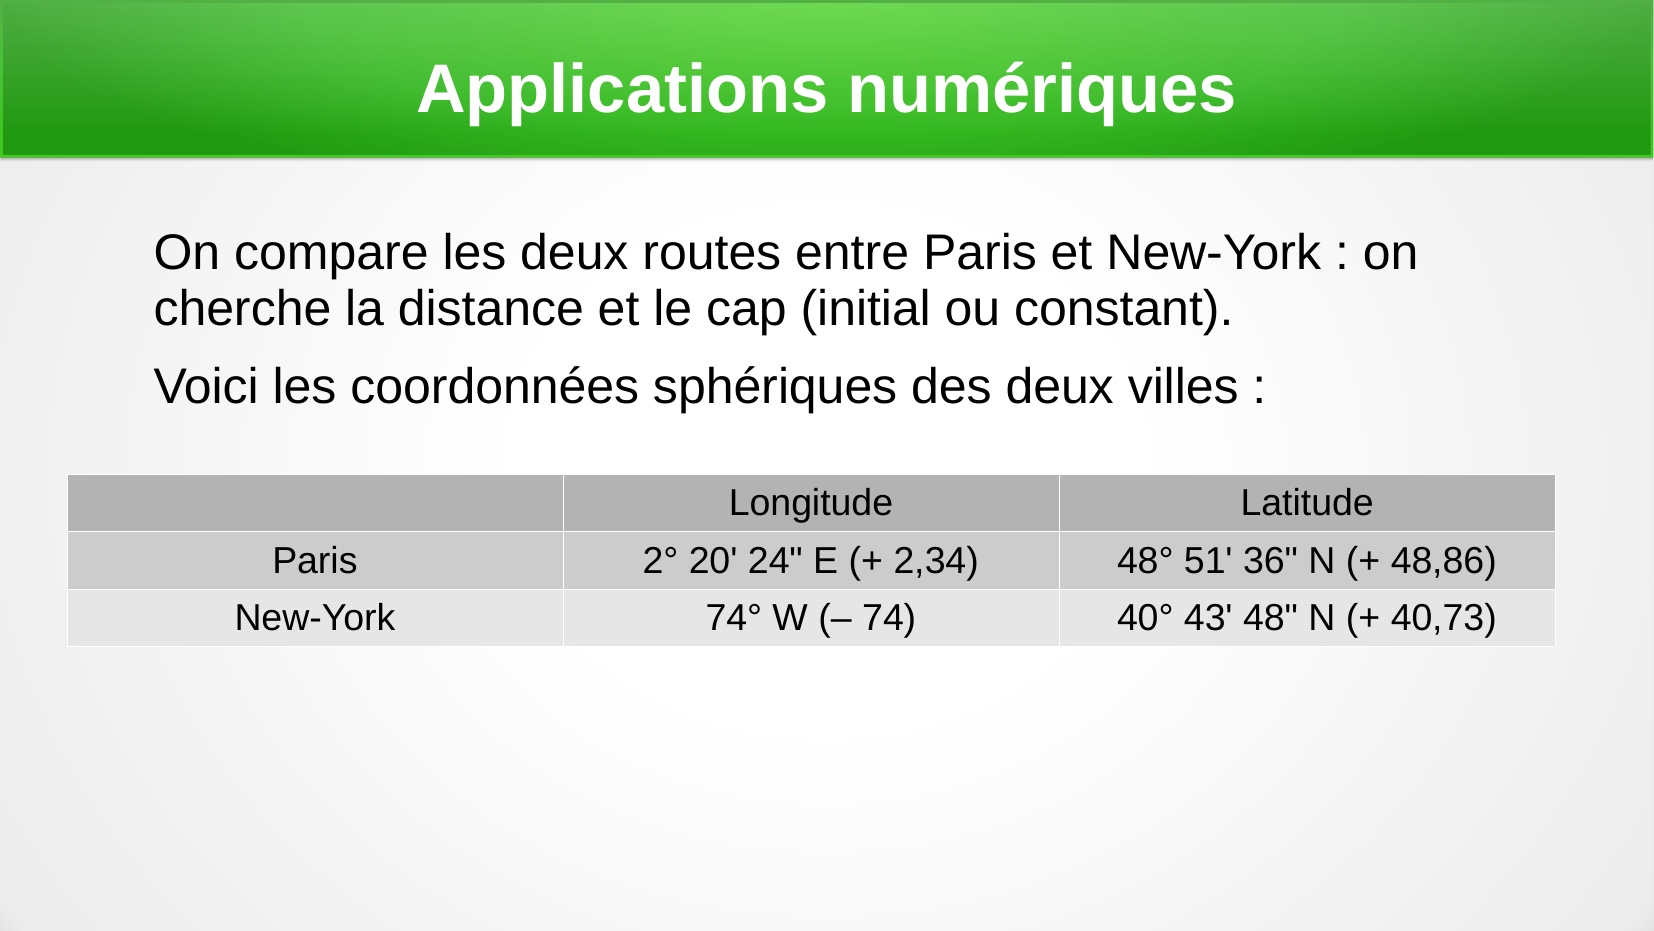

# Applications numériques
On compare les deux routes entre Paris et New-York : on cherche la distance et le cap (initial ou constant).
Voici les coordonnées sphériques des deux villes :
| | Longitude | Latitude |
| --- | --- | --- |
| Paris | 2° 20' 24" E (+ 2,34) | 48° 51' 36" N (+ 48,86) |
| New-York | 74° W (– 74) | 40° 43' 48" N (+ 40,73) |